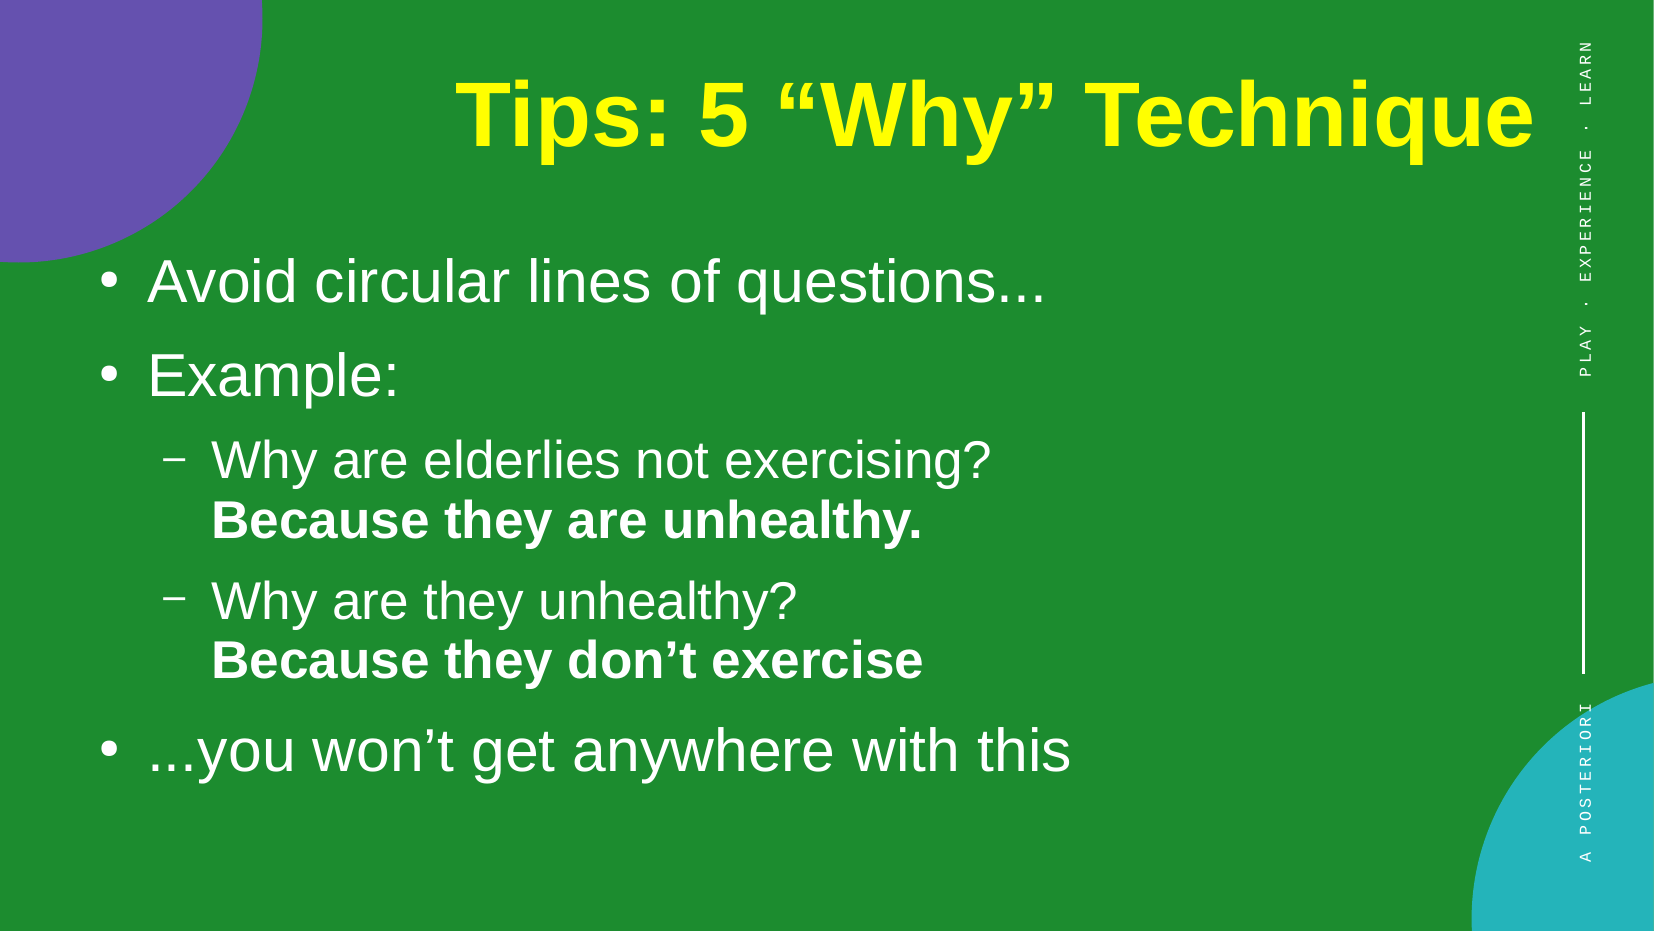

# Tips: 5 “Why” Technique
Avoid circular lines of questions...
Example:
Why are elderlies not exercising?
Because they are unhealthy.
Why are they unhealthy?
Because they don’t exercise
...you won’t get anywhere with this